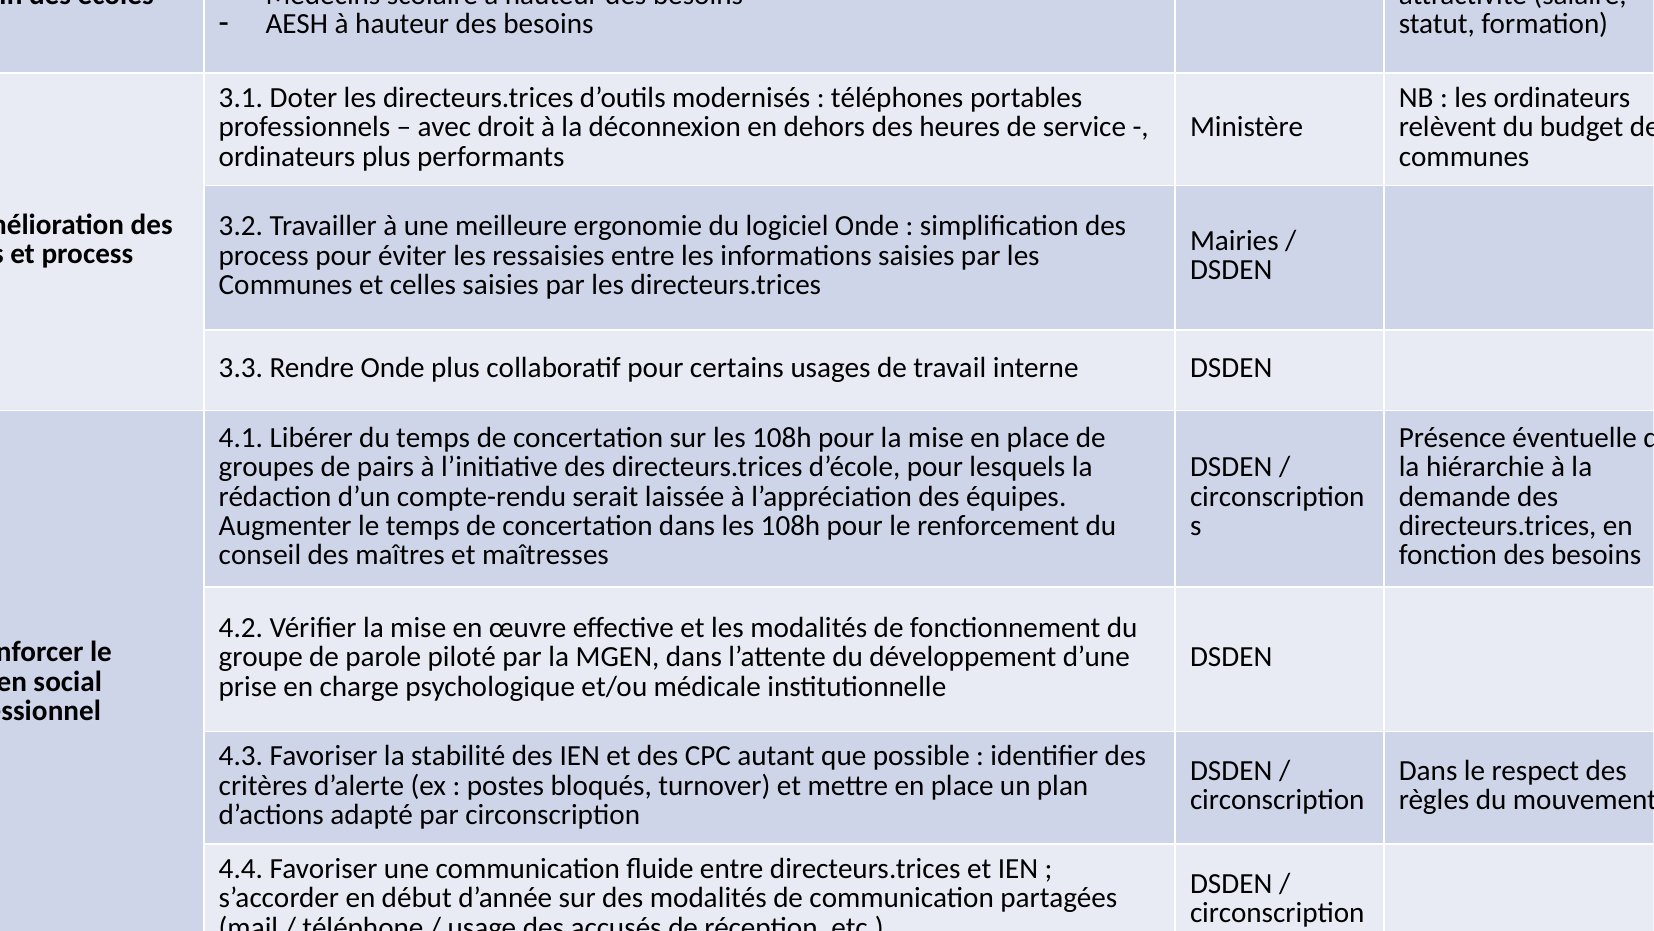

| Axes / objectifs | Actions | Responsable de l’action | Commentaires |
| --- | --- | --- | --- |
| 2. Renforcer les moyens humains sur les fonctions d’appui au sein des écoles | Renforcer les personnels d’appui spécialisés : Un RASED complet par groupe scolaire Une infirmière par groupe scolaire Une assistante sociale par circonscription a minima Médecins scolaire à hauteur des besoins AESH à hauteur des besoins | Ministère | Ces postes sont existants mais vacants, ce qui renvoie à la question de leur attractivité (salaire, statut, formation) |
| 3. Amélioration des outils et process | 3.1. Doter les directeurs.trices d’outils modernisés : téléphones portables professionnels – avec droit à la déconnexion en dehors des heures de service -, ordinateurs plus performants | Ministère | NB : les ordinateurs relèvent du budget des communes |
| | 3.2. Travailler à une meilleure ergonomie du logiciel Onde : simplification des process pour éviter les ressaisies entre les informations saisies par les Communes et celles saisies par les directeurs.trices | Mairies / DSDEN | |
| | 3.3. Rendre Onde plus collaboratif pour certains usages de travail interne | DSDEN | |
| 4. Renforcer le soutien social professionnel | 4.1. Libérer du temps de concertation sur les 108h pour la mise en place de groupes de pairs à l’initiative des directeurs.trices d’école, pour lesquels la rédaction d’un compte-rendu serait laissée à l’appréciation des équipes. Augmenter le temps de concertation dans les 108h pour le renforcement du conseil des maîtres et maîtresses | DSDEN / circonscriptions | Présence éventuelle de la hiérarchie à la demande des directeurs.trices, en fonction des besoins |
| | 4.2. Vérifier la mise en œuvre effective et les modalités de fonctionnement du groupe de parole piloté par la MGEN, dans l’attente du développement d’une prise en charge psychologique et/ou médicale institutionnelle | DSDEN | |
| | 4.3. Favoriser la stabilité des IEN et des CPC autant que possible : identifier des critères d’alerte (ex : postes bloqués, turnover) et mettre en place un plan d’actions adapté par circonscription | DSDEN / circonscription | Dans le respect des règles du mouvement |
| | 4.4. Favoriser une communication fluide entre directeurs.trices et IEN ; s’accorder en début d’année sur des modalités de communication partagées (mail / téléphone / usage des accusés de réception, etc.) | DSDEN / circonscription | |